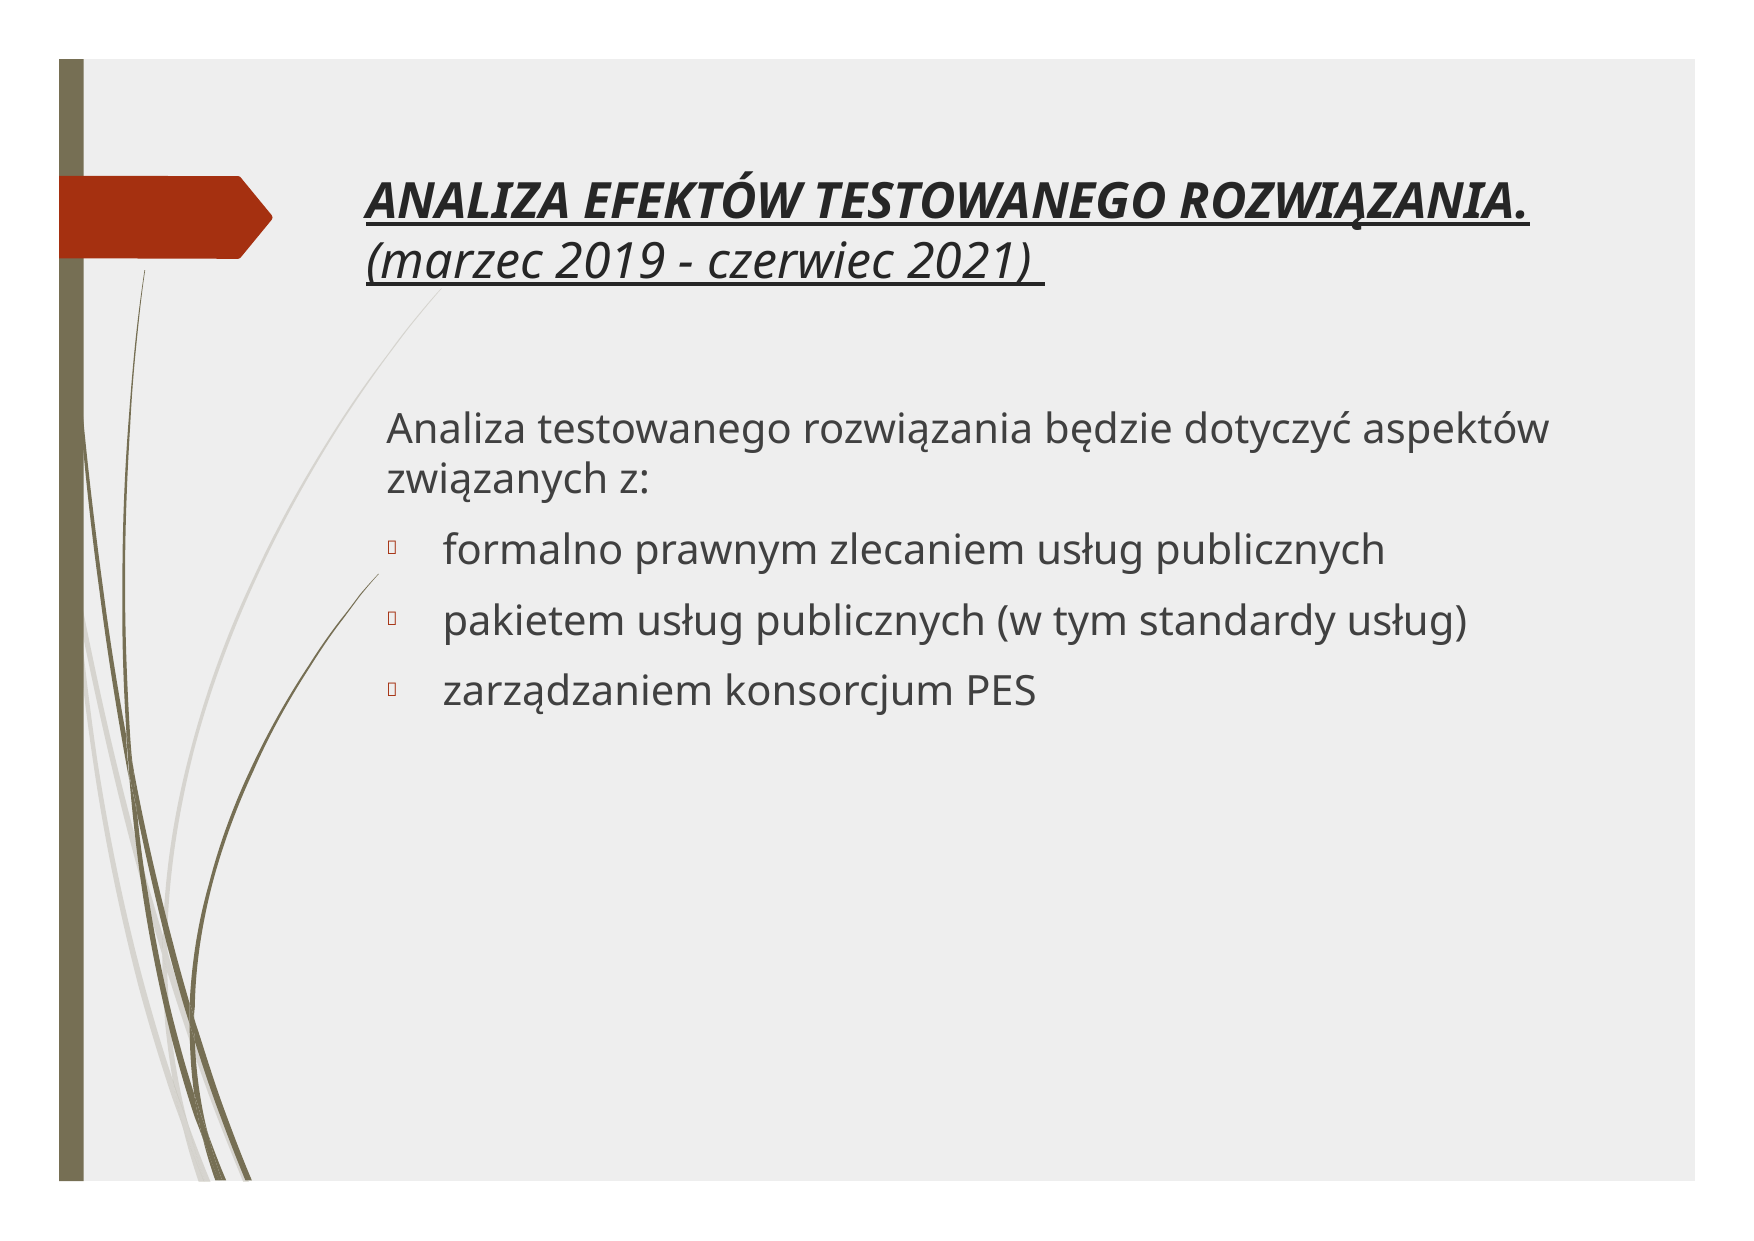

# ANALIZA EFEKTÓW TESTOWANEGO ROZWIĄZANIA. (marzec 2019 - czerwiec 2021)
Analiza testowanego rozwiązania będzie dotyczyć aspektów związanych z:
formalno prawnym zlecaniem usług publicznych
pakietem usług publicznych (w tym standardy usług)
zarządzaniem konsorcjum PES